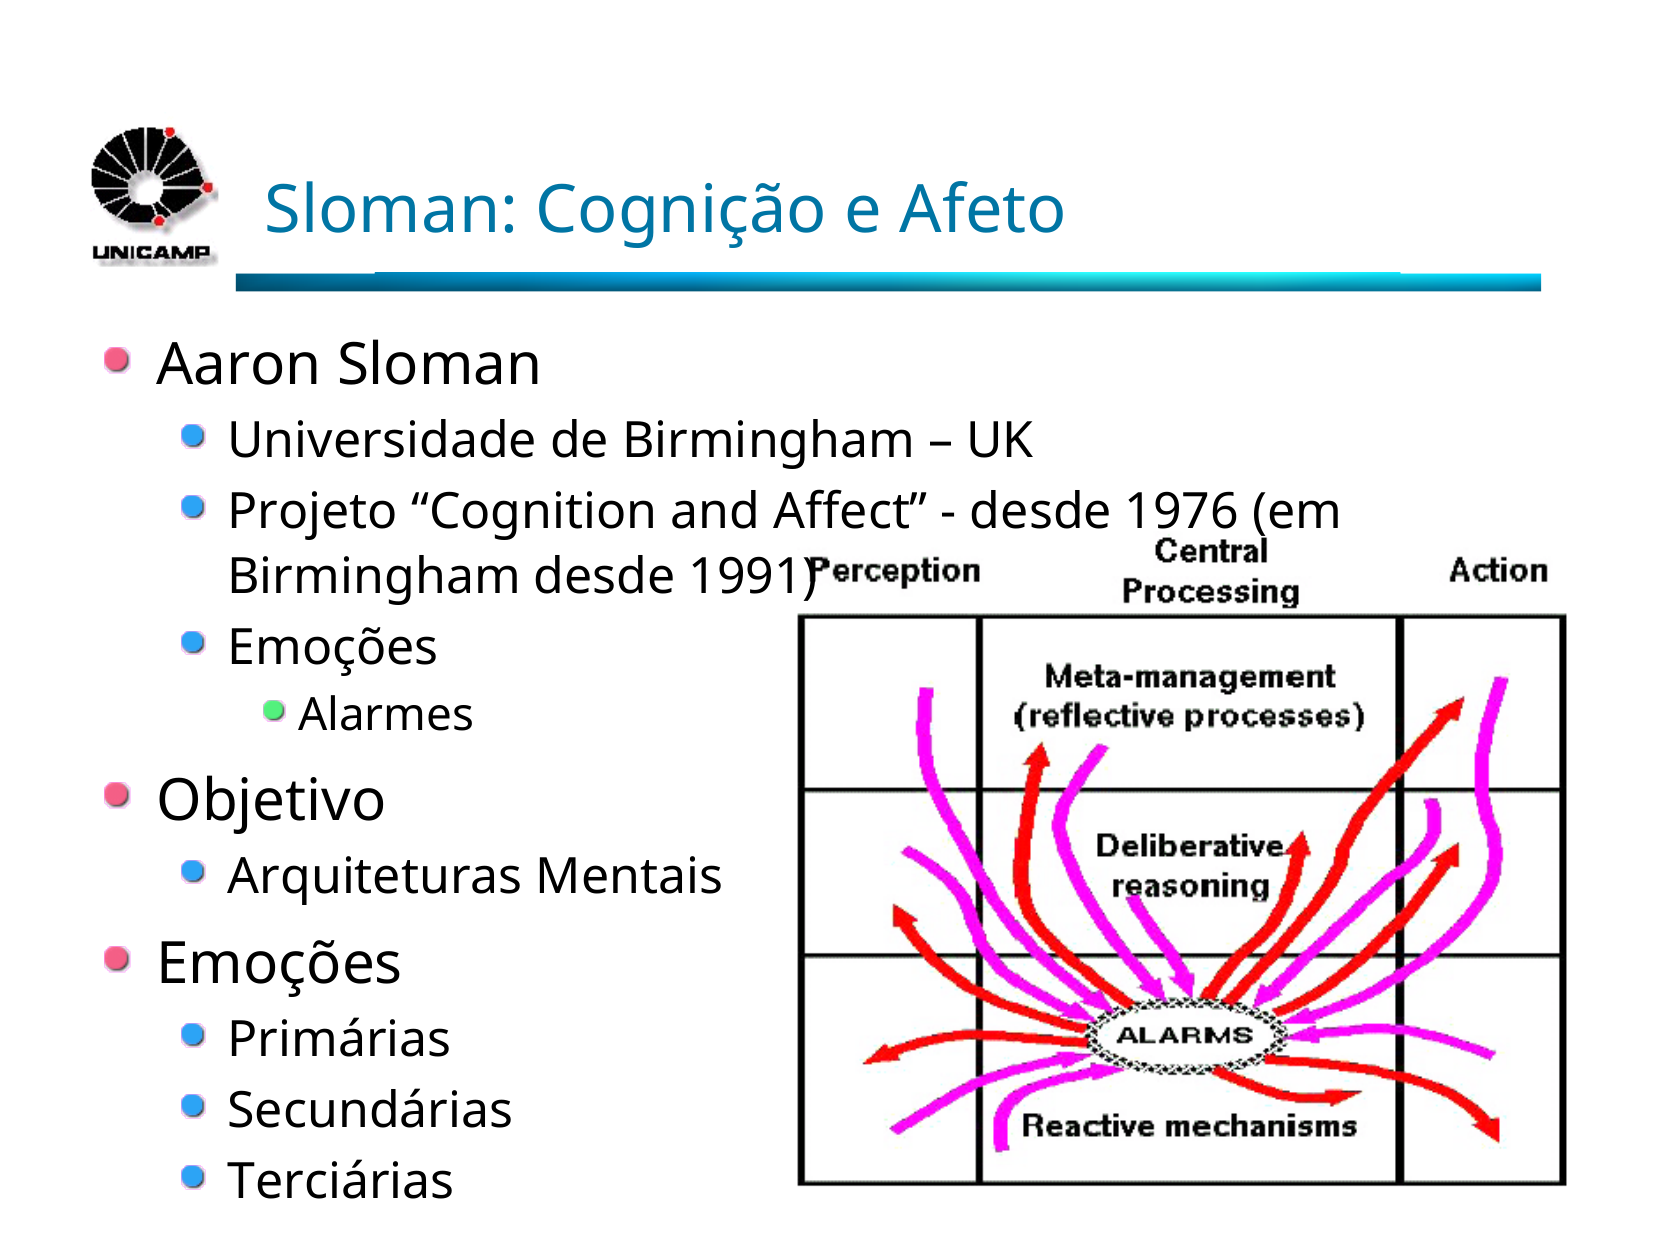

# Sloman: Cognição e Afeto
Aaron Sloman
Universidade de Birmingham – UK
Projeto “Cognition and Affect” - desde 1976 (em Birmingham desde 1991)
Emoções
Alarmes
Objetivo
Arquiteturas Mentais
Emoções
Primárias
Secundárias
Terciárias